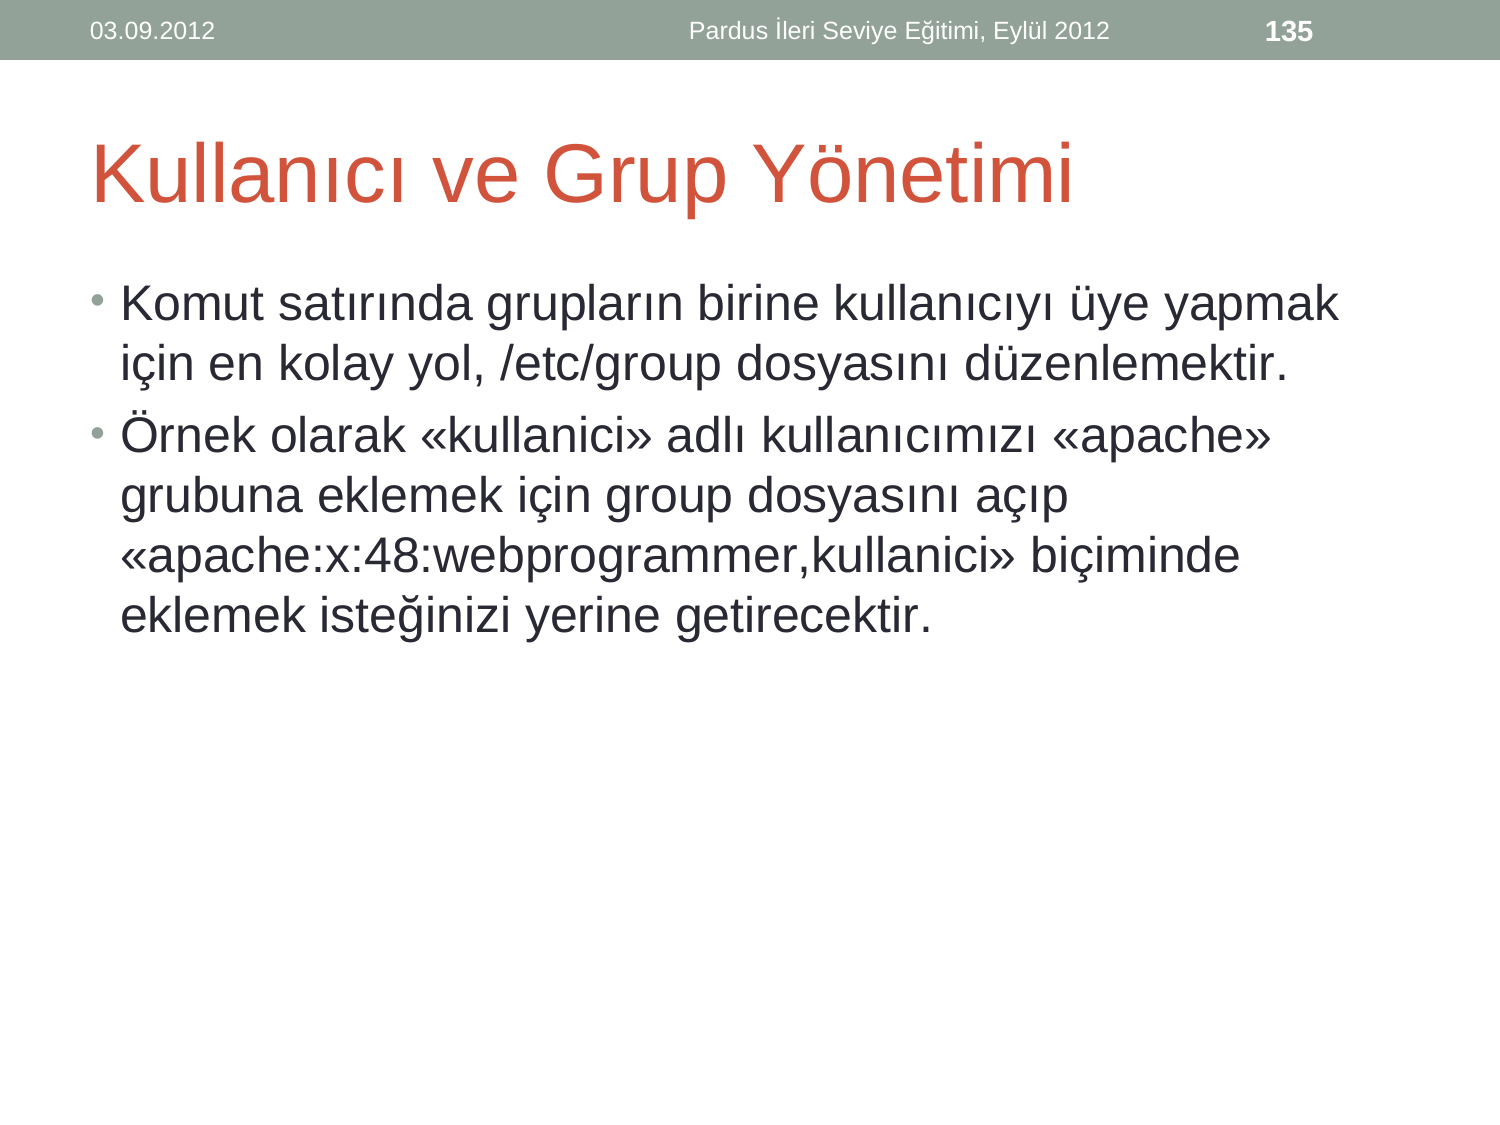

03.09.2012
Pardus İleri Seviye Eğitimi, Eylül 2012
# Kullanıcı ve Grup Yönetimi
Komut satırında grupların birine kullanıcıyı üye yapmak için en kolay yol, /etc/group dosyasını düzenlemektir.
Örnek olarak «kullanici» adlı kullanıcımızı «apache» grubuna eklemek için group dosyasını açıp «apache:x:48:webprogrammer,kullanici» biçiminde eklemek isteğinizi yerine getirecektir.